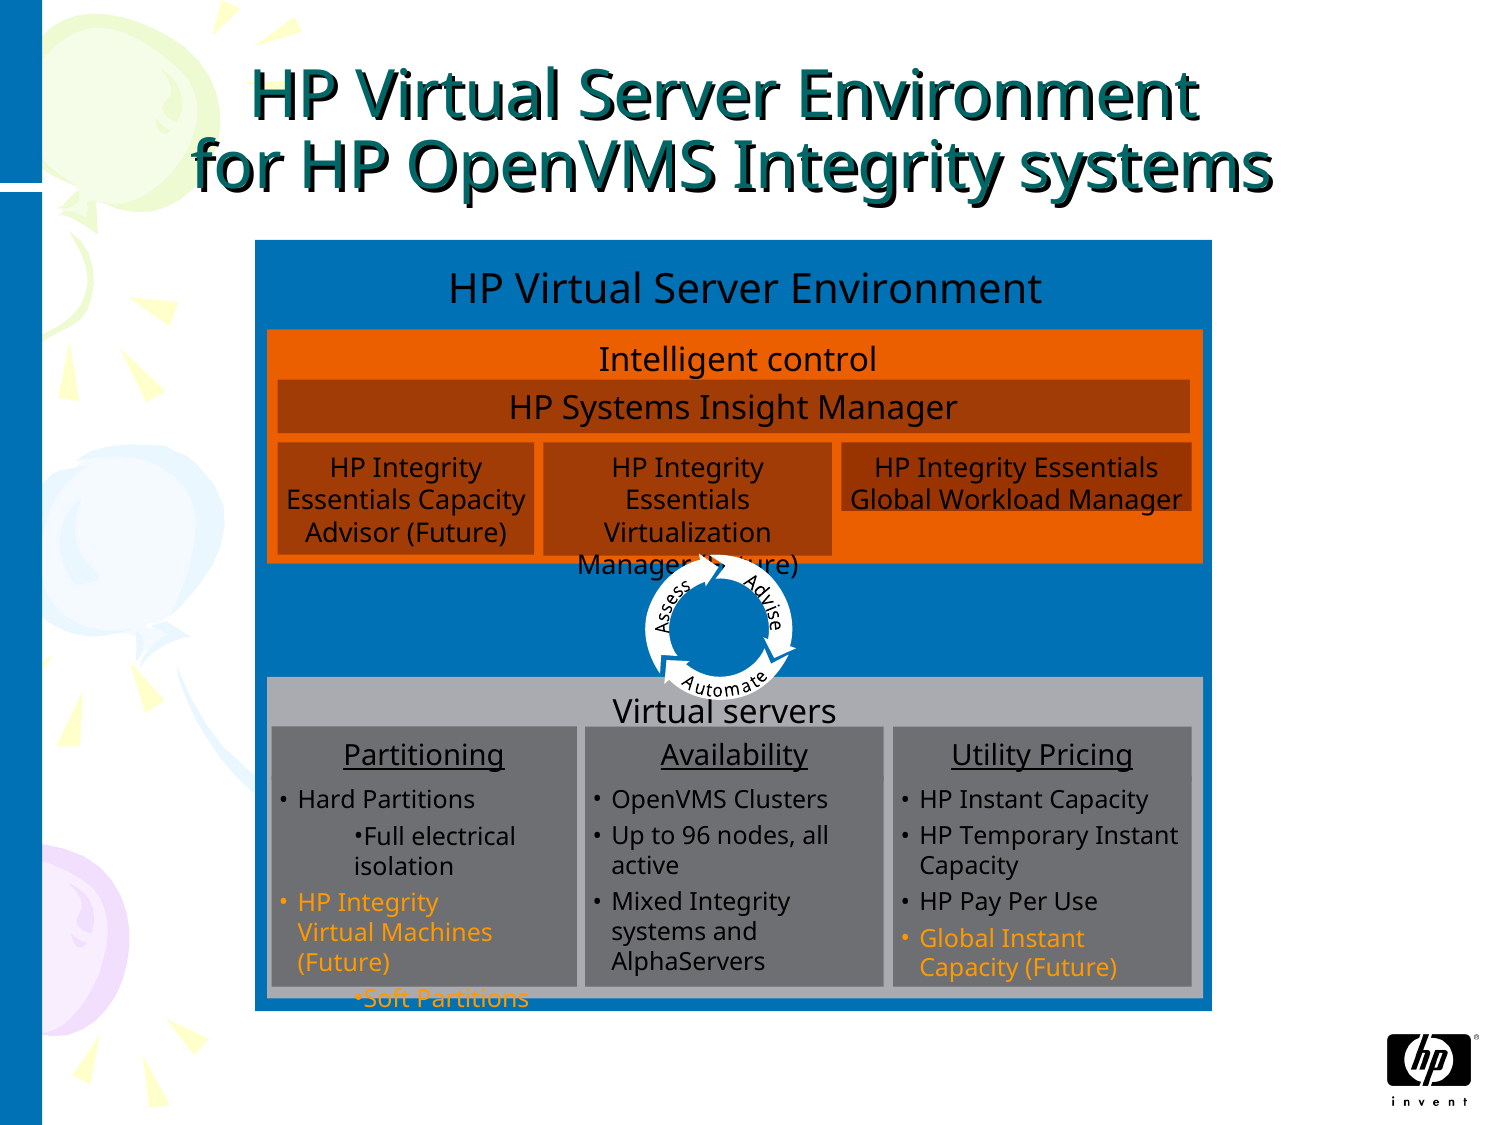

# HP Virtual Server Environment for HP OpenVMS Integrity systems
HP Virtual Server Environment
Intelligent control
HP Systems Insight Manager
HP Integrity Essentials Capacity Advisor (Future)
HP Integrity Essentials Virtualization Manager (Future)
HP Integrity Essentials
Global Workload Manager
Advise
Assess
Automate
Virtual servers
Partitioning
Availability
Utility Pricing
OpenVMS Clusters
Up to 96 nodes, all active
Mixed Integrity systems and AlphaServers
HP Instant Capacity
HP Temporary Instant Capacity
HP Pay Per Use
Global Instant Capacity (Future)
Hard Partitions
Full electrical isolation
HP Integrity
Virtual Machines (Future)
Soft Partitions